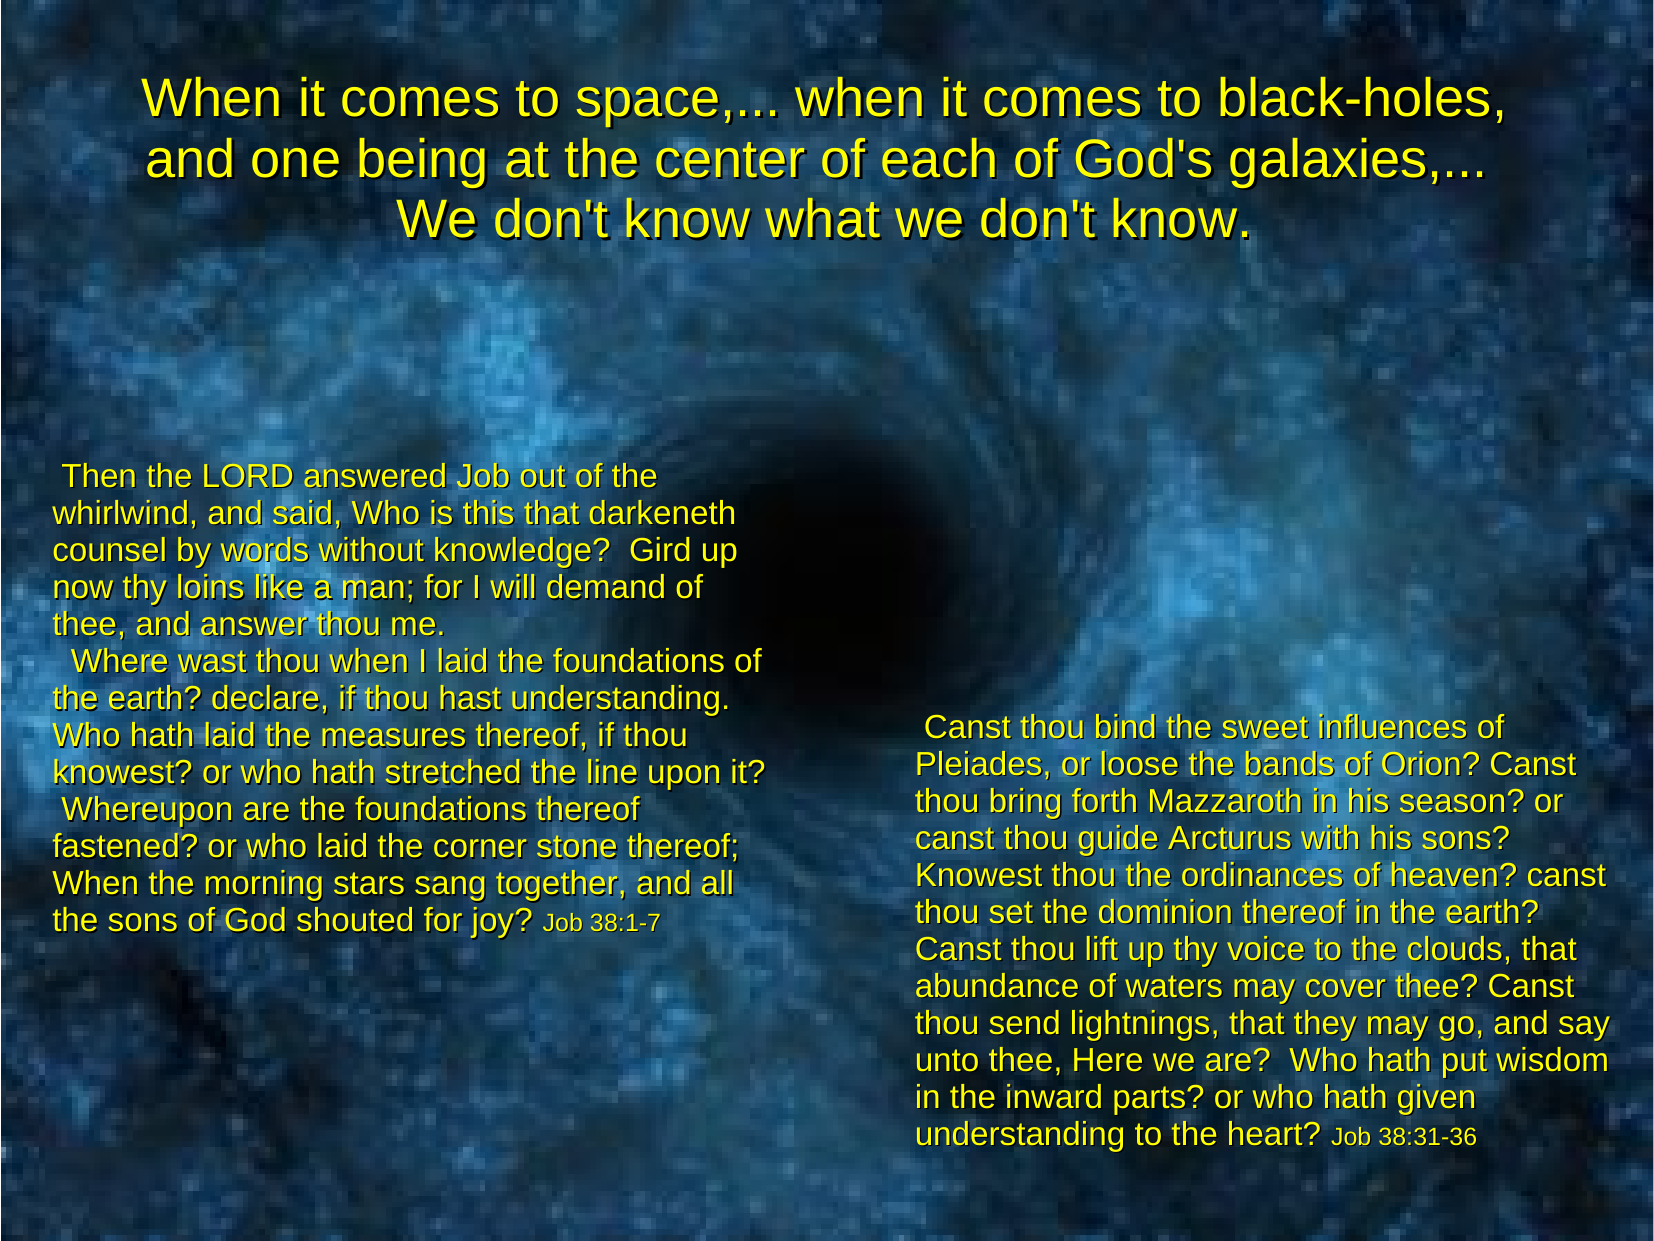

When it comes to space,... when it comes to black-holes, and one being at the center of each of God's galaxies,...
We don't know what we don't know.
 Then the LORD answered Job out of the whirlwind, and said, Who is this that darkeneth counsel by words without knowledge? Gird up now thy loins like a man; for I will demand of thee, and answer thou me.
 Where wast thou when I laid the foundations of the earth? declare, if thou hast understanding. Who hath laid the measures thereof, if thou knowest? or who hath stretched the line upon it? Whereupon are the foundations thereof fastened? or who laid the corner stone thereof; When the morning stars sang together, and all the sons of God shouted for joy? Job 38:1-7
 Canst thou bind the sweet influences of Pleiades, or loose the bands of Orion? Canst thou bring forth Mazzaroth in his season? or canst thou guide Arcturus with his sons? Knowest thou the ordinances of heaven? canst thou set the dominion thereof in the earth? Canst thou lift up thy voice to the clouds, that abundance of waters may cover thee? Canst thou send lightnings, that they may go, and say unto thee, Here we are? Who hath put wisdom in the inward parts? or who hath given understanding to the heart? Job 38:31-36